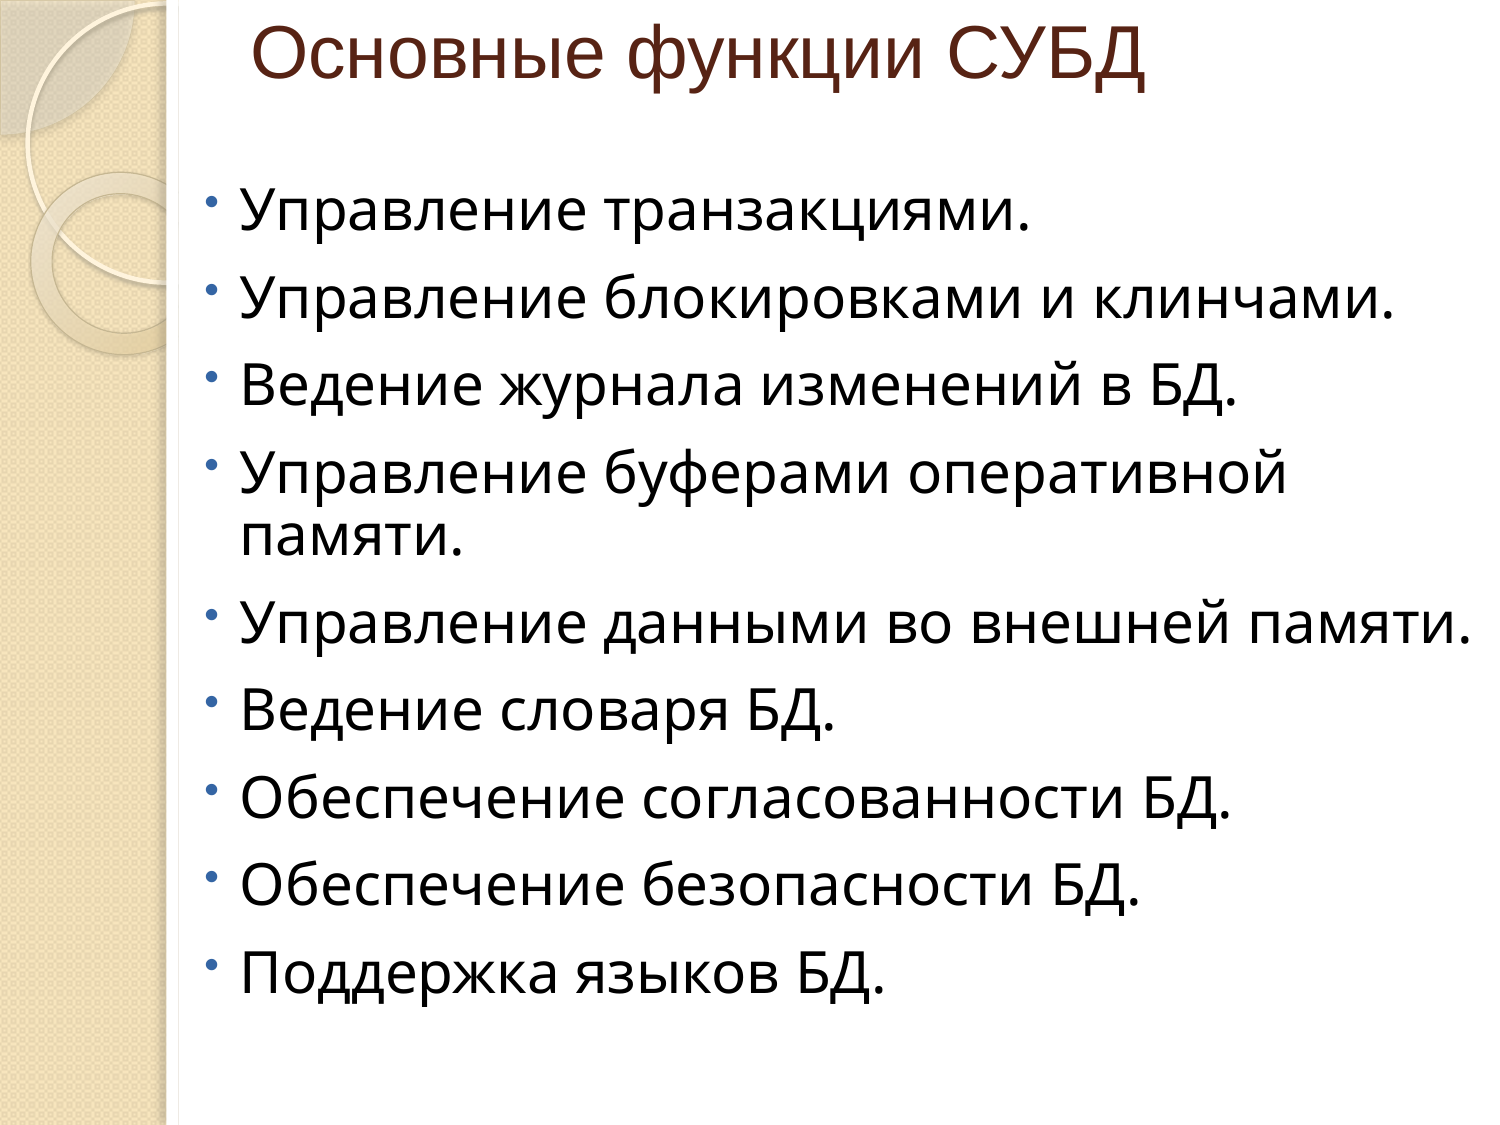

# Основные функции СУБД
Управление транзакциями.
Управление блокировками и клинчами.
Ведение журнала изменений в БД.
Управление буферами оперативной памяти.
Управление данными во внешней памяти.
Ведение словаря БД.
Обеспечение согласованности БД.
Обеспечение безопасности БД.
Поддержка языков БД.